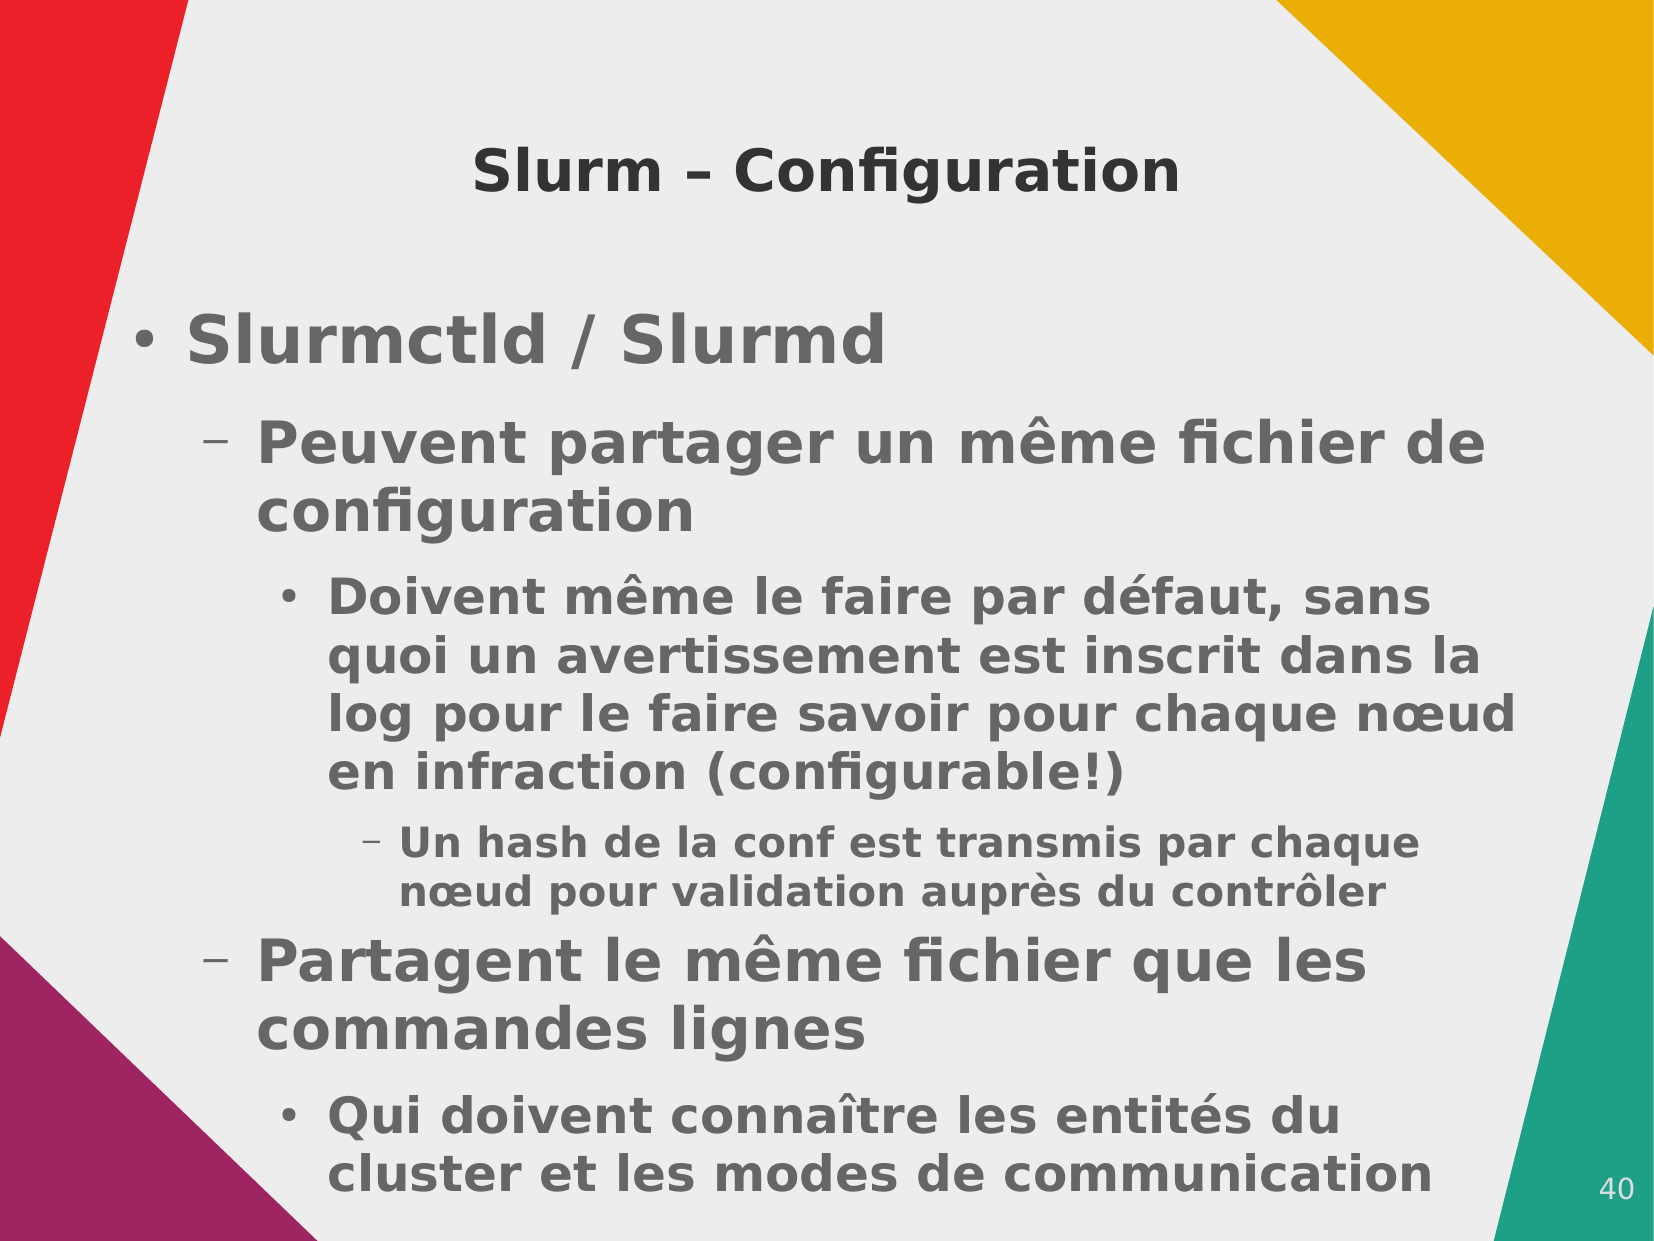

# Slurm – Configuration
Slurmctld / Slurmd
Peuvent partager un même fichier de configuration
Doivent même le faire par défaut, sans quoi un avertissement est inscrit dans la log pour le faire savoir pour chaque nœud en infraction (configurable!)
Un hash de la conf est transmis par chaque nœud pour validation auprès du contrôler
Partagent le même fichier que les commandes lignes
Qui doivent connaître les entités du cluster et les modes de communication
40